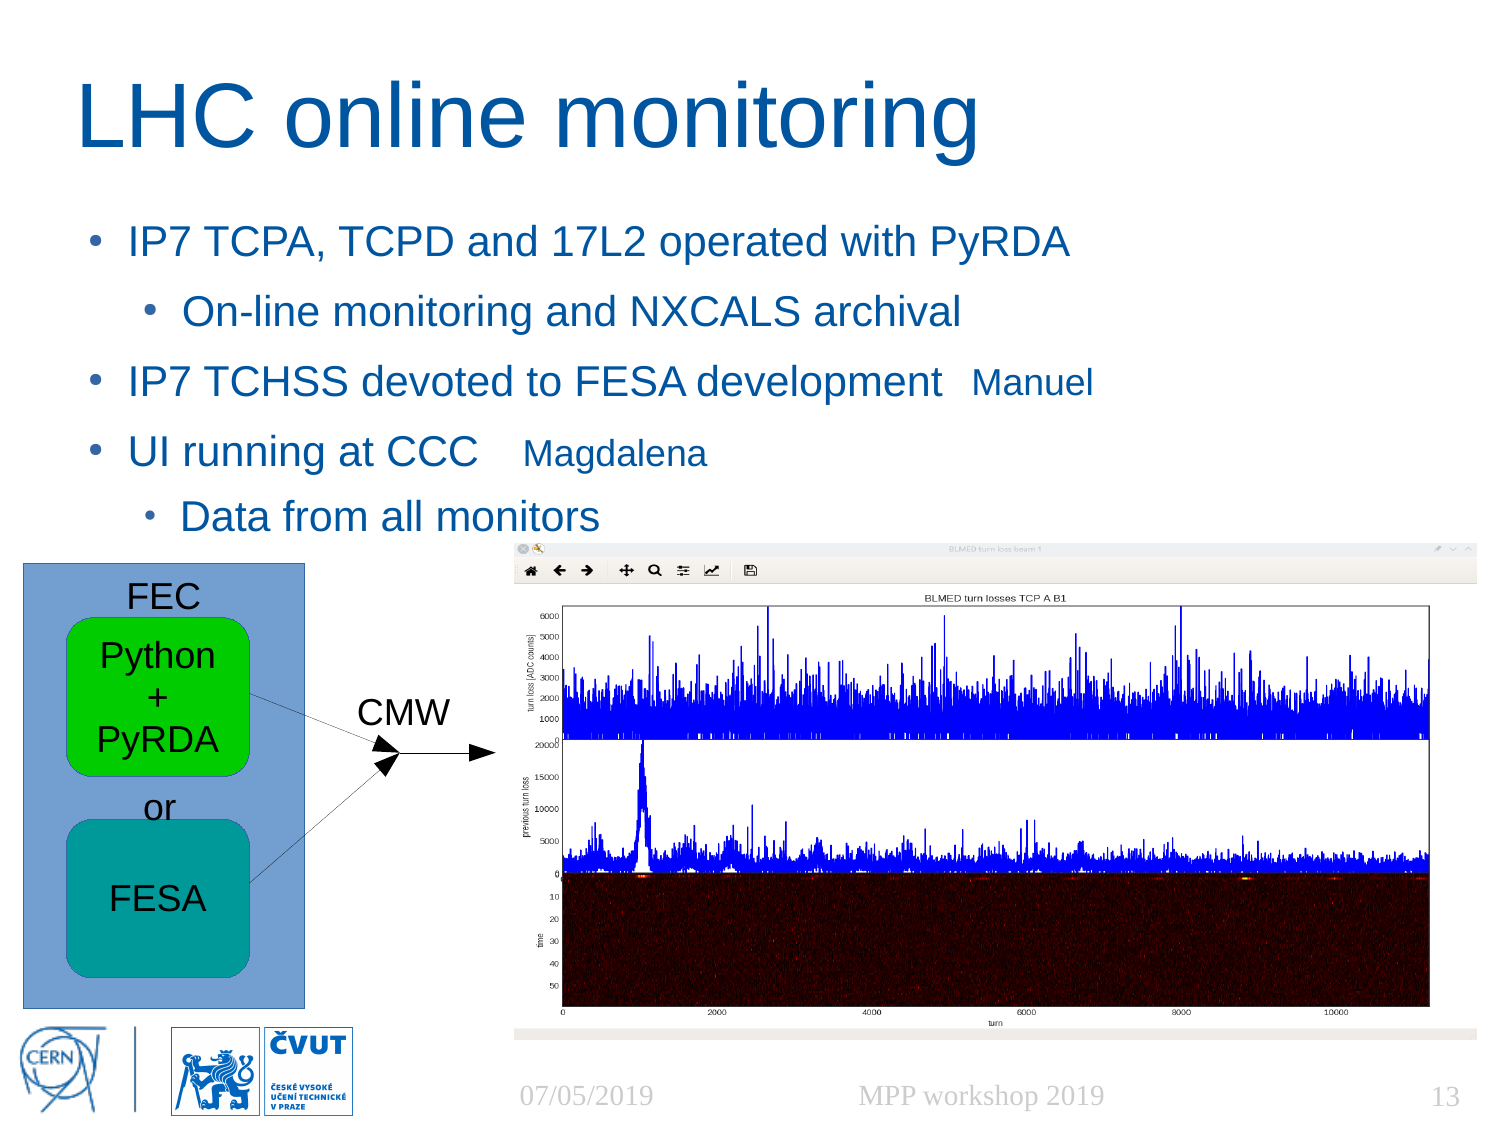

# LHC online monitoring
IP7 TCPA, TCPD and 17L2 operated with PyRDA
On-line monitoring and NXCALS archival
IP7 TCHSS devoted to FESA development
UI running at CCC
Data from all monitors
Manuel
Magdalena
FEC
Python
+
PyRDA
CMW
or
FESA